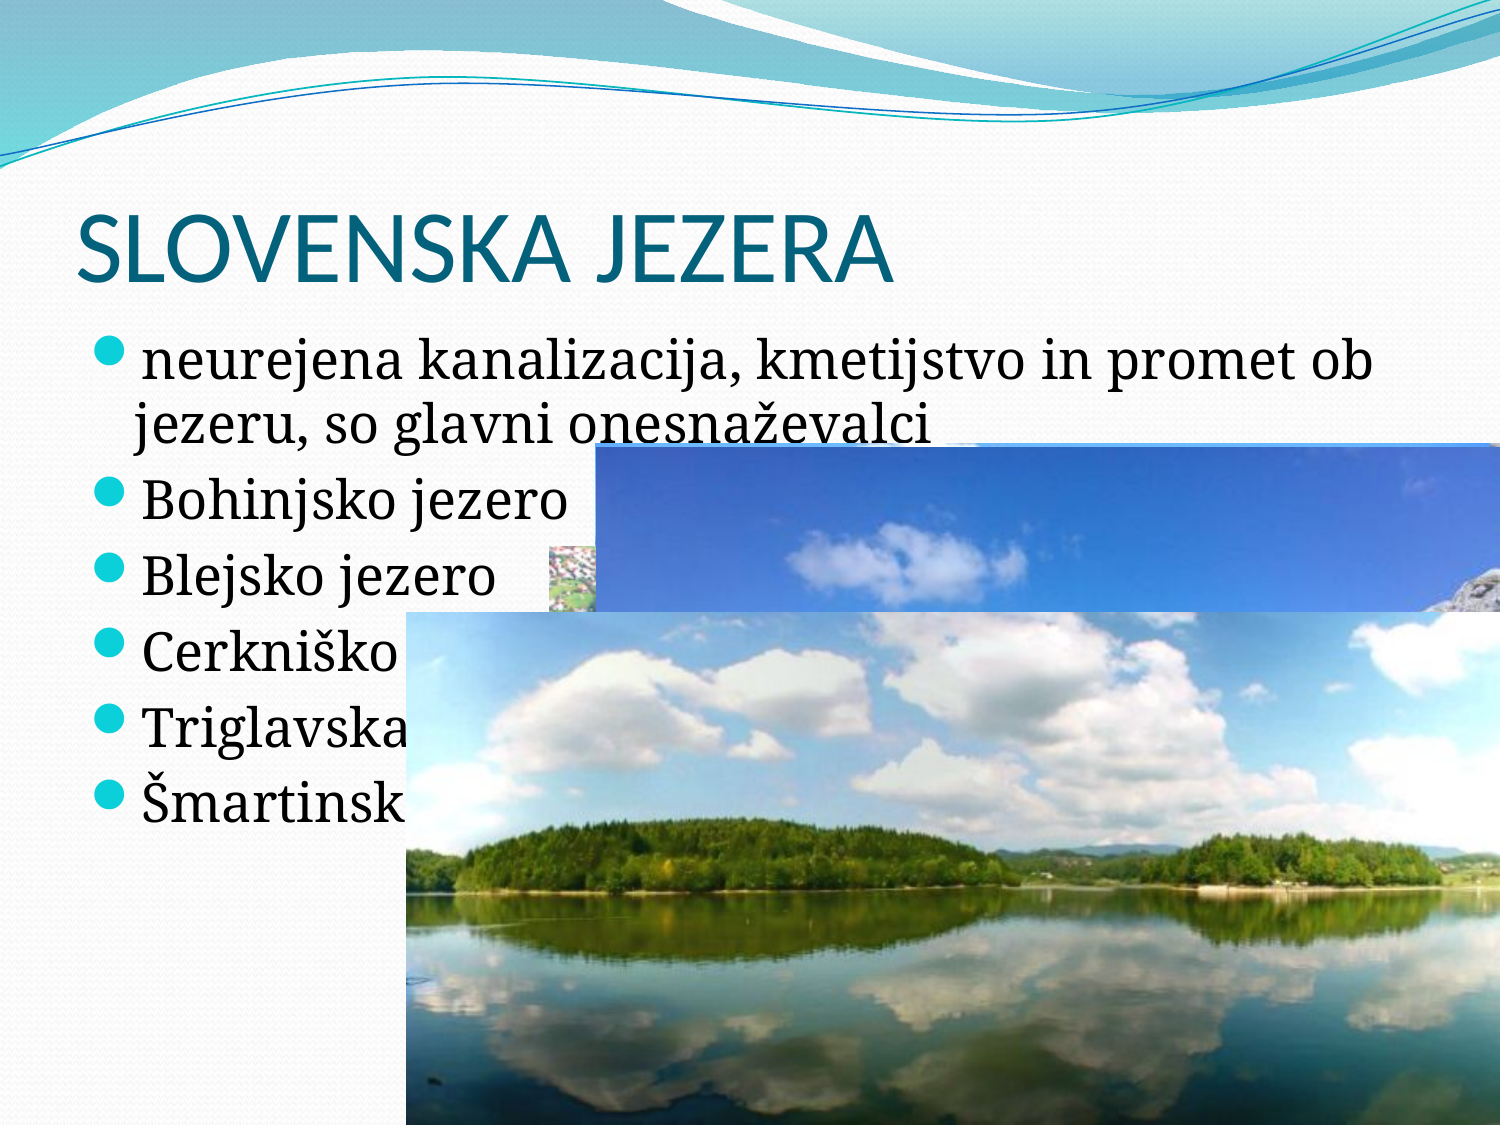

# SLOVENSKA JEZERA
neurejena kanalizacija, kmetijstvo in promet ob jezeru, so glavni onesnaževalci
Bohinjsko jezero
Blejsko jezero
Cerkniško jezero
Triglavska jezera
Šmartinsko jezero